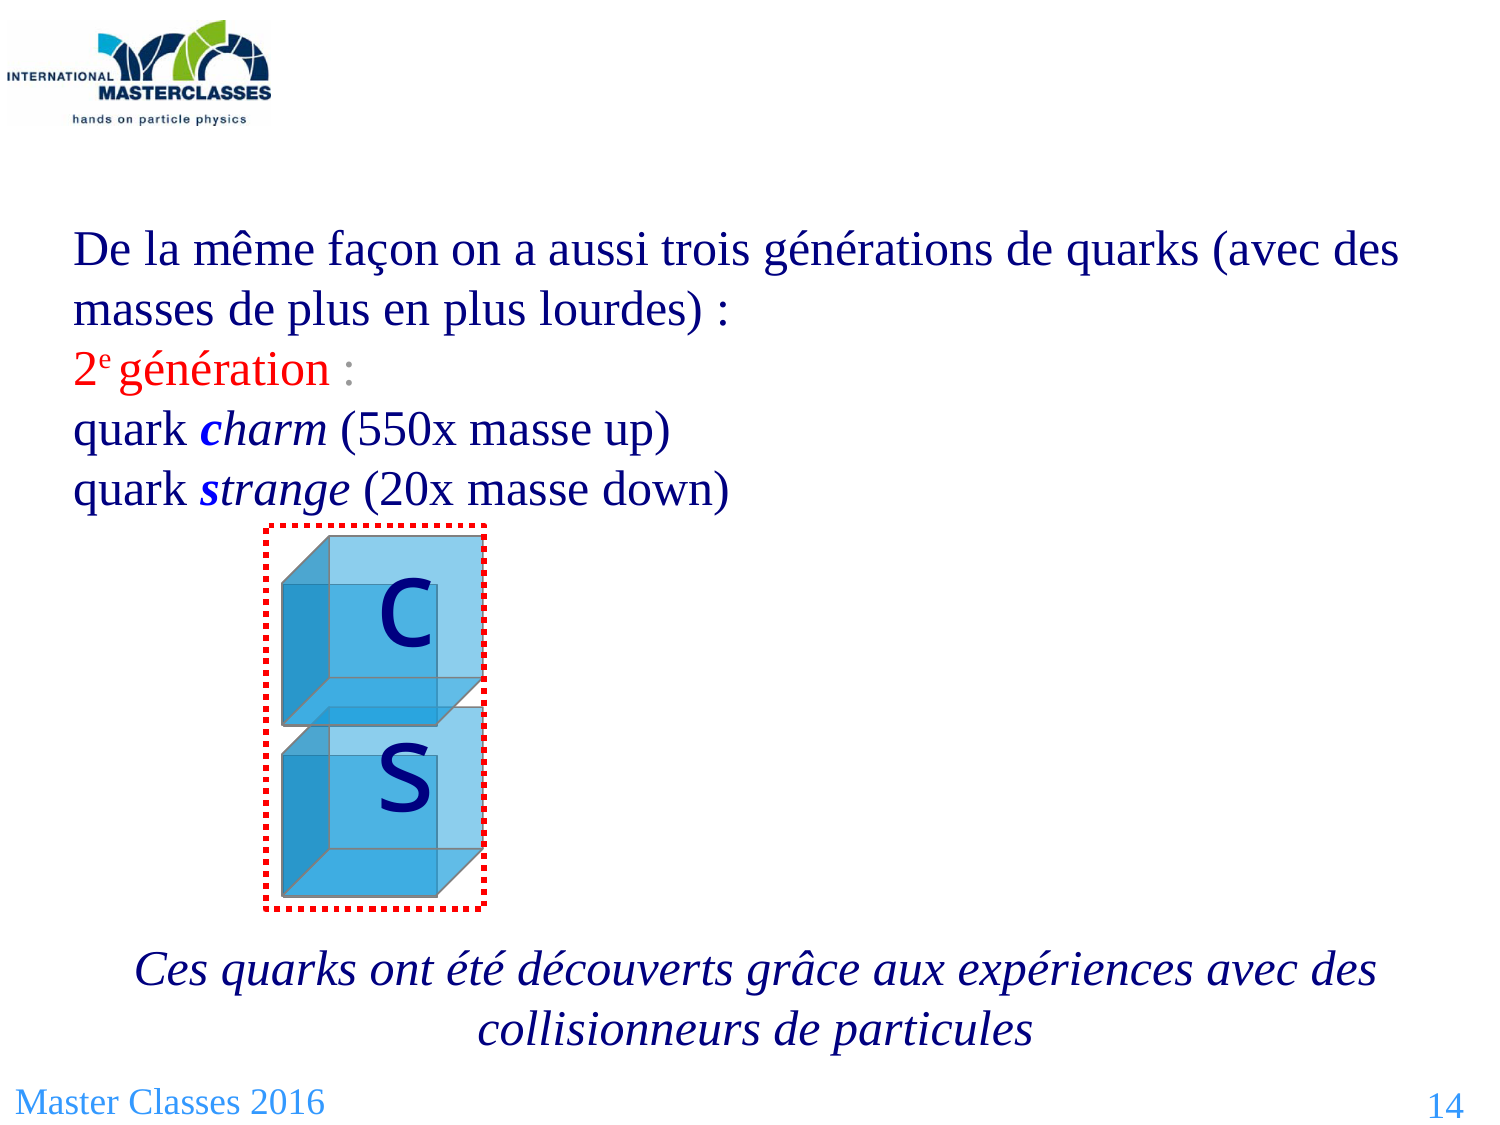

De la même façon on a aussi trois générations de quarks (avec des masses de plus en plus lourdes) :
2e génération :
quark charm (550x masse up)
quark strange (20x masse down)
c
s
Ces quarks ont été découverts grâce aux expériences avec des collisionneurs de particules
Master Classes 2016
14